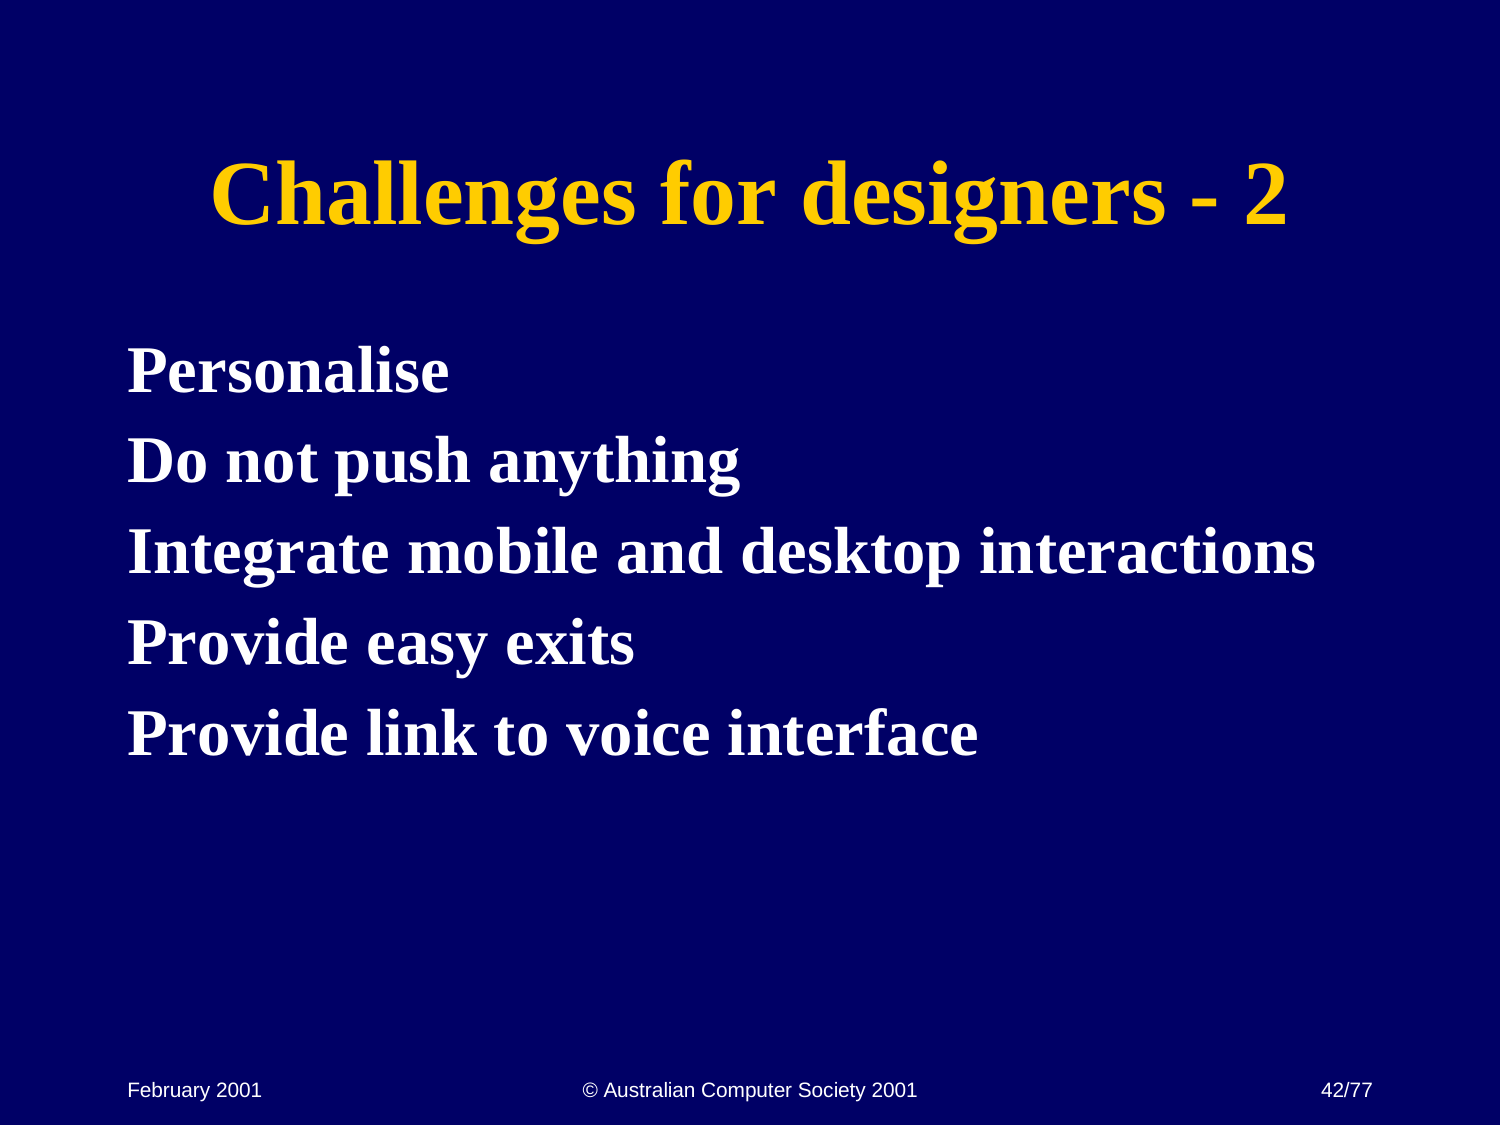

# Challenges for designers - 2
Personalise
Do not push anything
Integrate mobile and desktop interactions
Provide easy exits
Provide link to voice interface
February 2001
© Australian Computer Society 2001
42